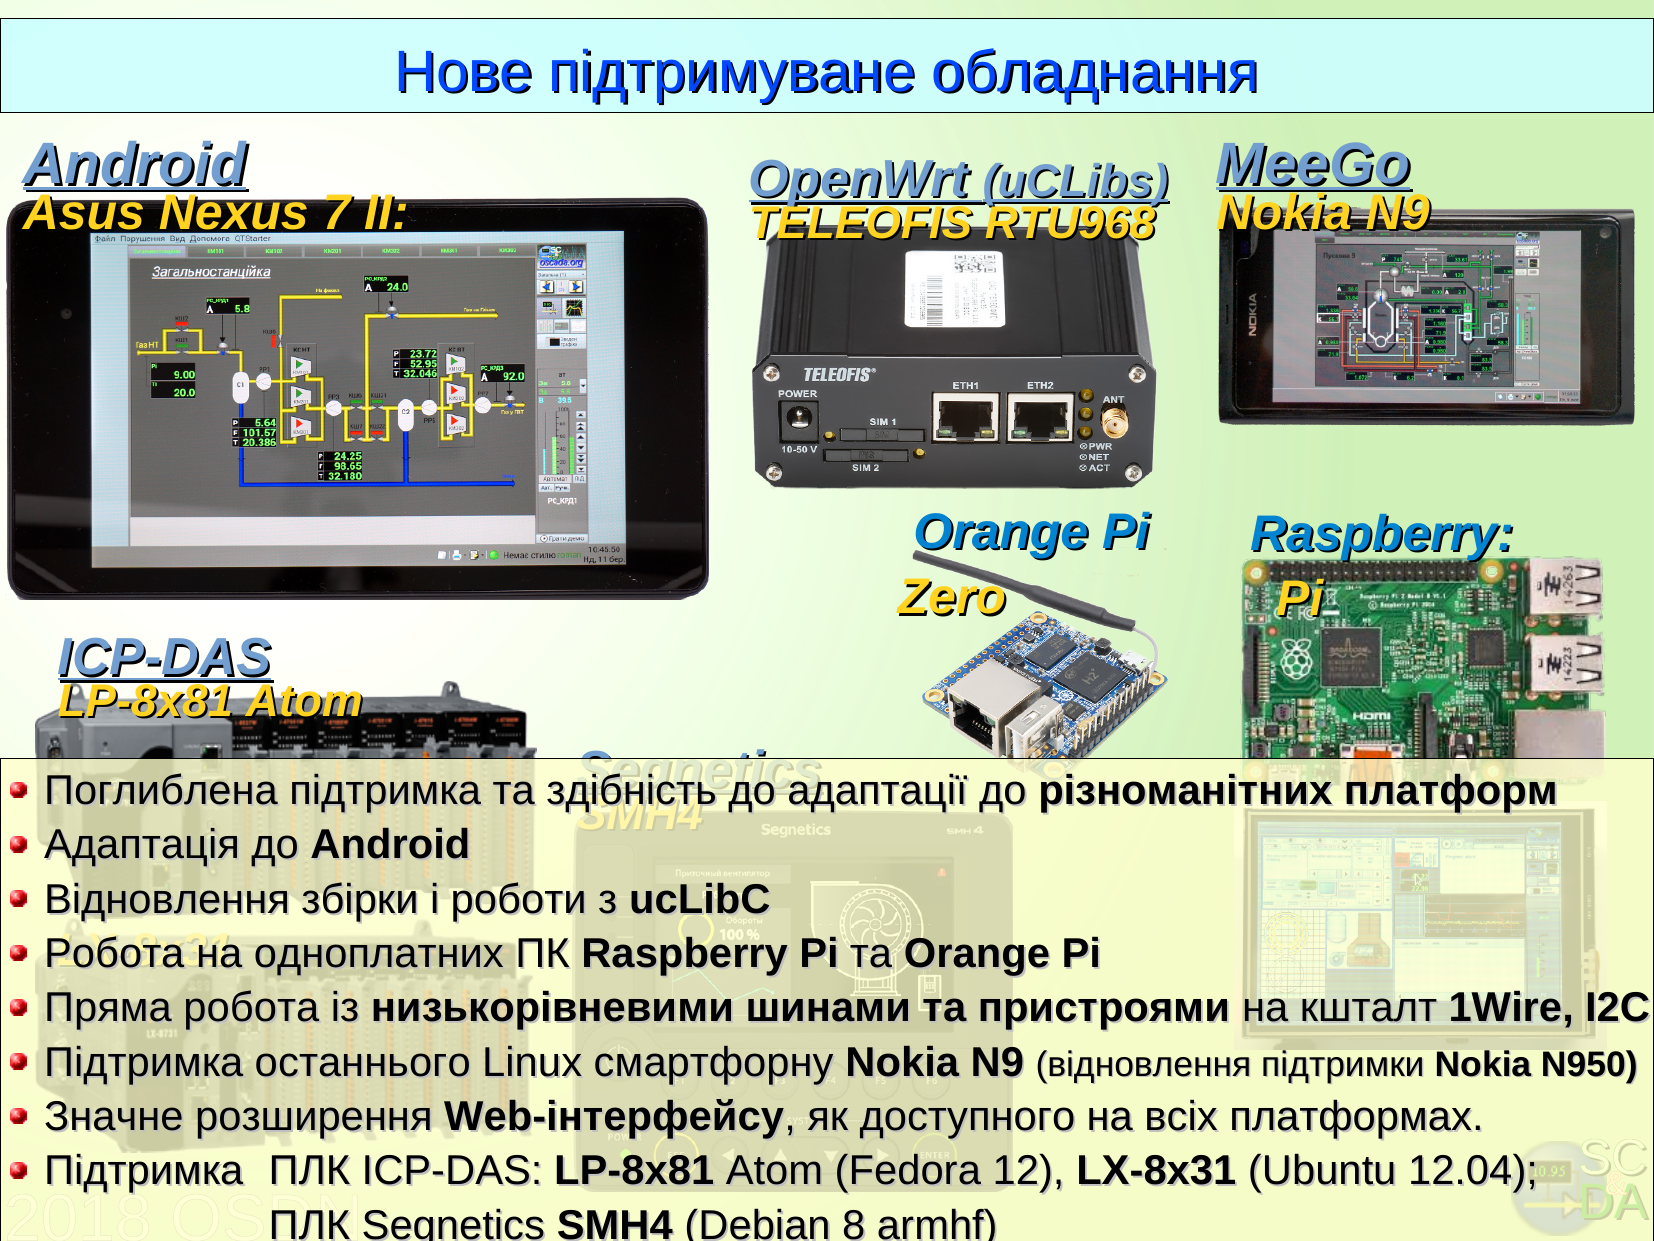

# Нове підтримуване обладнання
Android
Asus Nexus 7 II:
MeeGo
Nokia N9
OpenWrt (uCLibs)
TELEOFIS RTU968
Orange Pi
Zero
Raspberry:
 Pi
ICP-DAS
LP-8x81 Atom
Segnetics
SMH4
Поглиблена підтримка та здібність до адаптації до різноманітних платформ
Адаптація до Android
Відновлення збірки і роботи з ucLibC
Робота на одноплатних ПК Raspberry Pi та Orange Pi
Пряма робота із низькорівневими шинами та пристроями на кшталт 1Wire, I2C
Підтримка останнього Linux смартфорну Nokia N9 (відновлення підтримки Nokia N950)
Значне розширення Web-інтерфейсу, як доступного на всіх платформах.
Підтримка	ПЛК ICP-DAS: LP-8x81 Atom (Fedora 12), LX-8x31 (Ubuntu 12.04);
				ПЛК Segnetics SMH4 (Debian 8 armhf)
LX-8x31